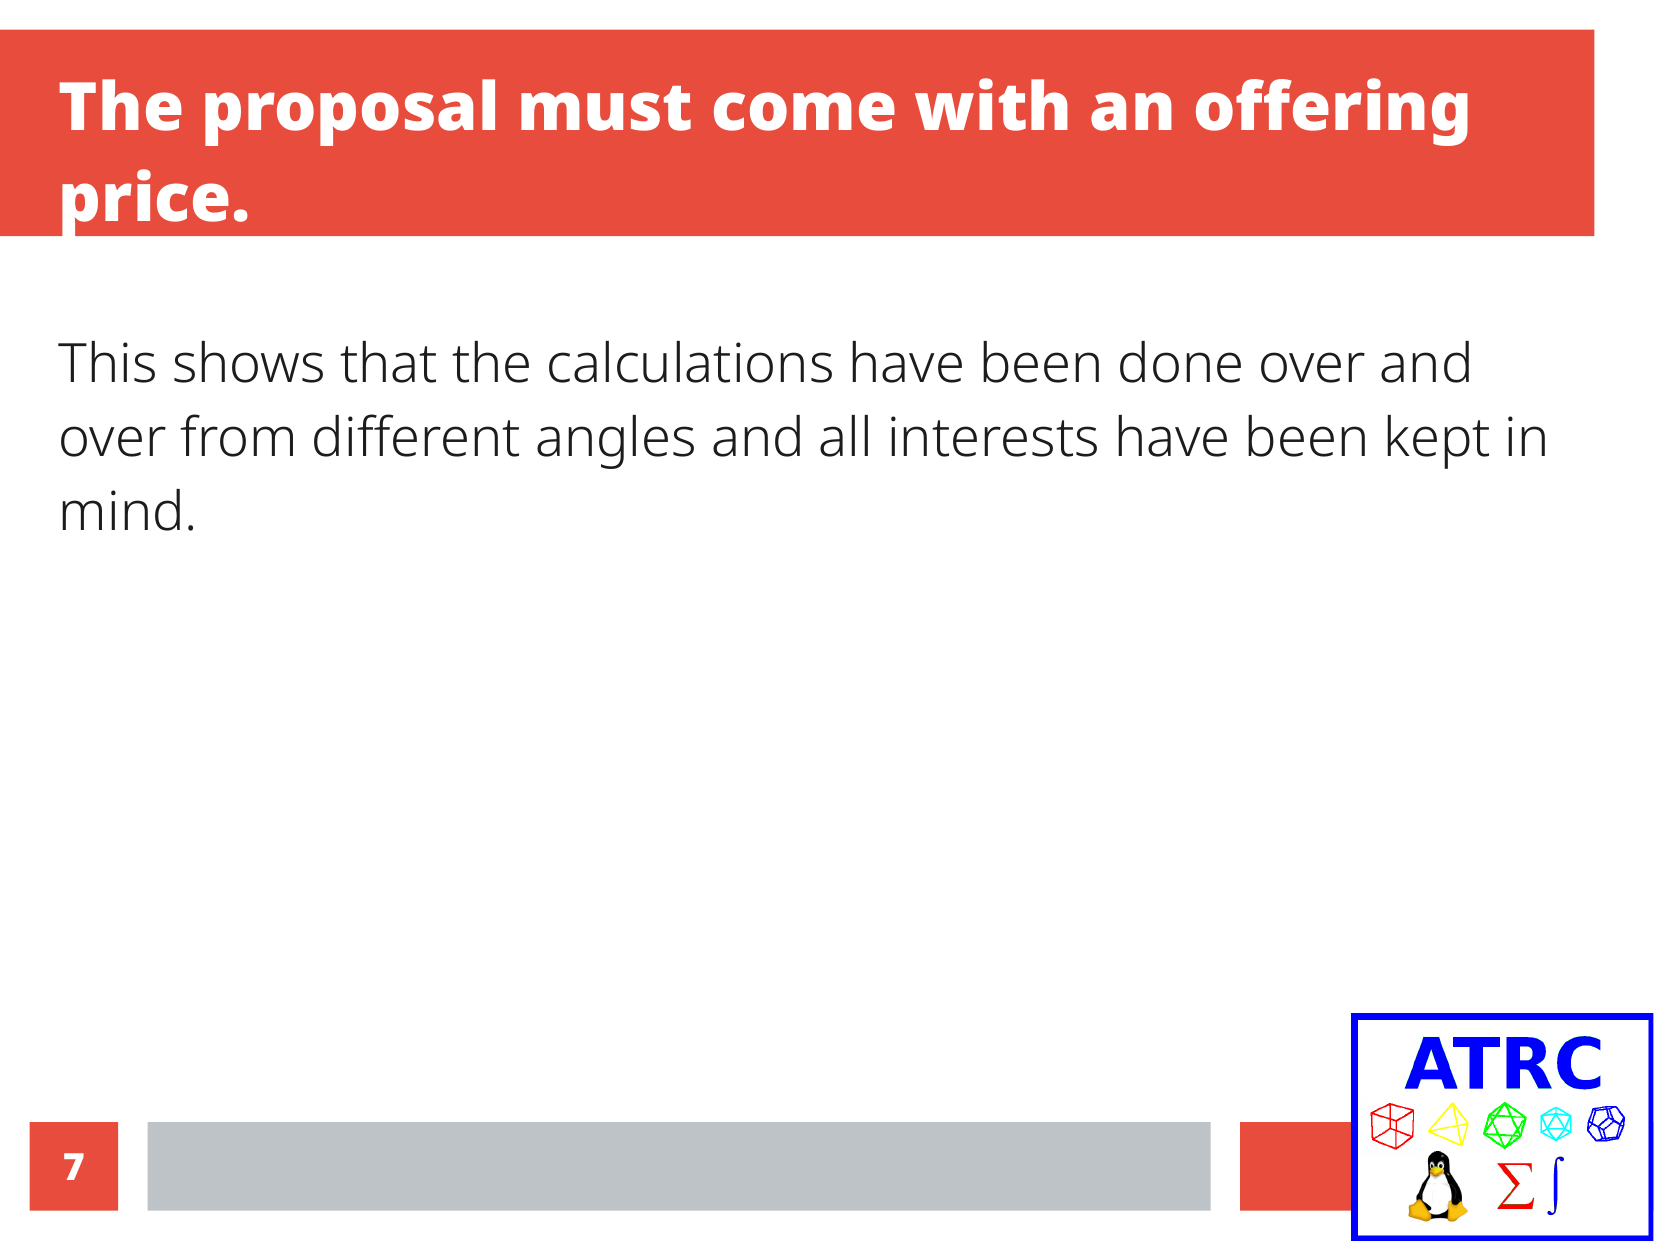

# The proposal must come with an offering price.
This shows that the calculations have been done over and over from different angles and all interests have been kept in mind.
7